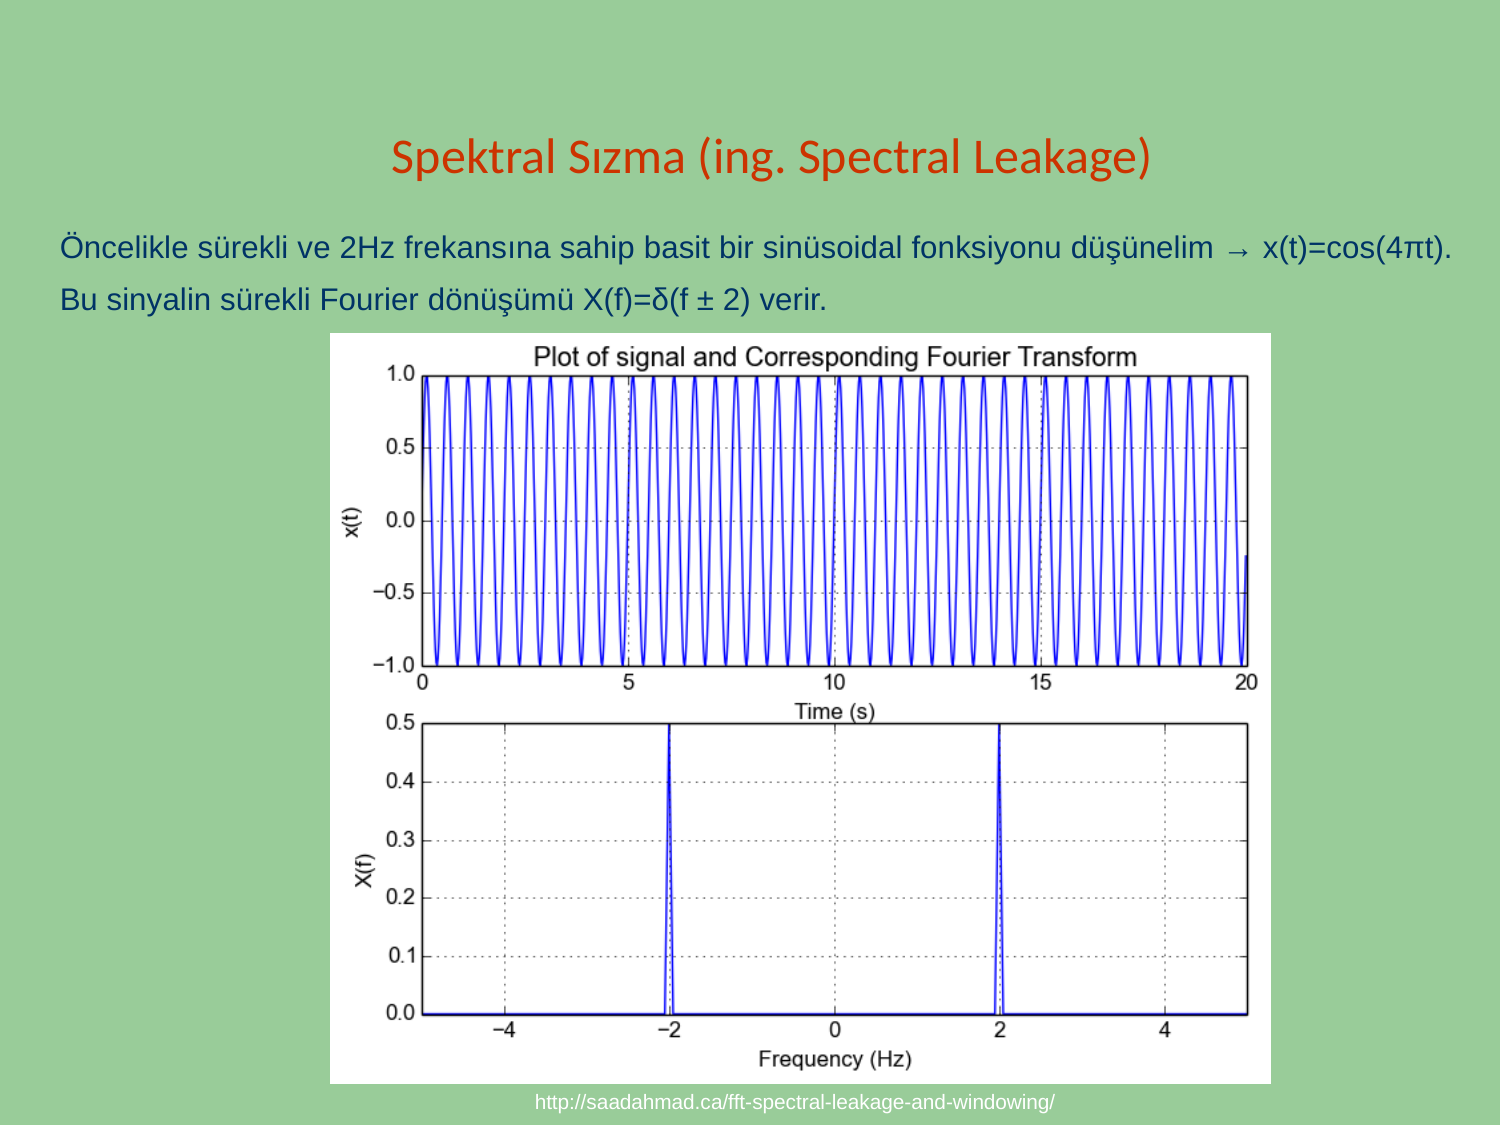

# Spektral Sızma (ing. Spectral Leakage)
Öncelikle sürekli ve 2Hz frekansına sahip basit bir sinüsoidal fonksiyonu düşünelim → x(t)=cos(4πt). Bu sinyalin sürekli Fourier dönüşümü X(f)=δ(f ± 2) verir.
http://saadahmad.ca/fft-spectral-leakage-and-windowing/